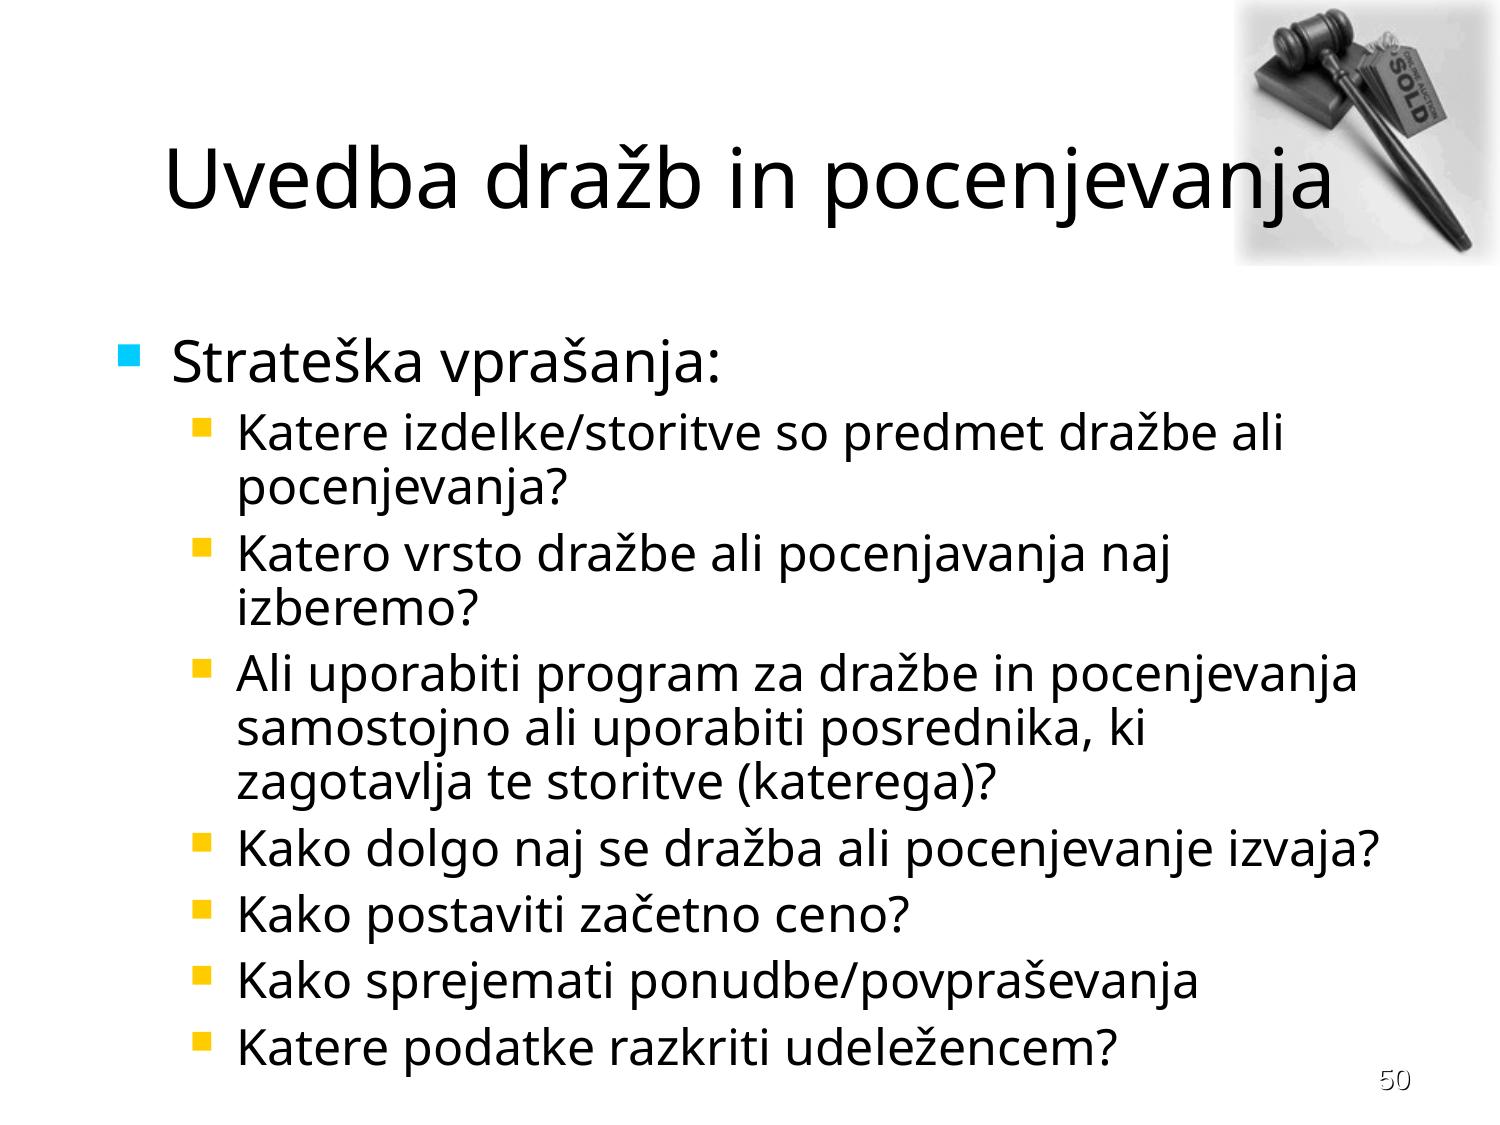

# Uvedba dražb in pocenjevanja
Strateška vprašanja:
Katere izdelke/storitve so predmet dražbe ali pocenjevanja?
Katero vrsto dražbe ali pocenjavanja naj izberemo?
Ali uporabiti program za dražbe in pocenjevanja samostojno ali uporabiti posrednika, ki zagotavlja te storitve (katerega)?
Kako dolgo naj se dražba ali pocenjevanje izvaja?
Kako postaviti začetno ceno?
Kako sprejemati ponudbe/povpraševanja
Katere podatke razkriti udeležencem?